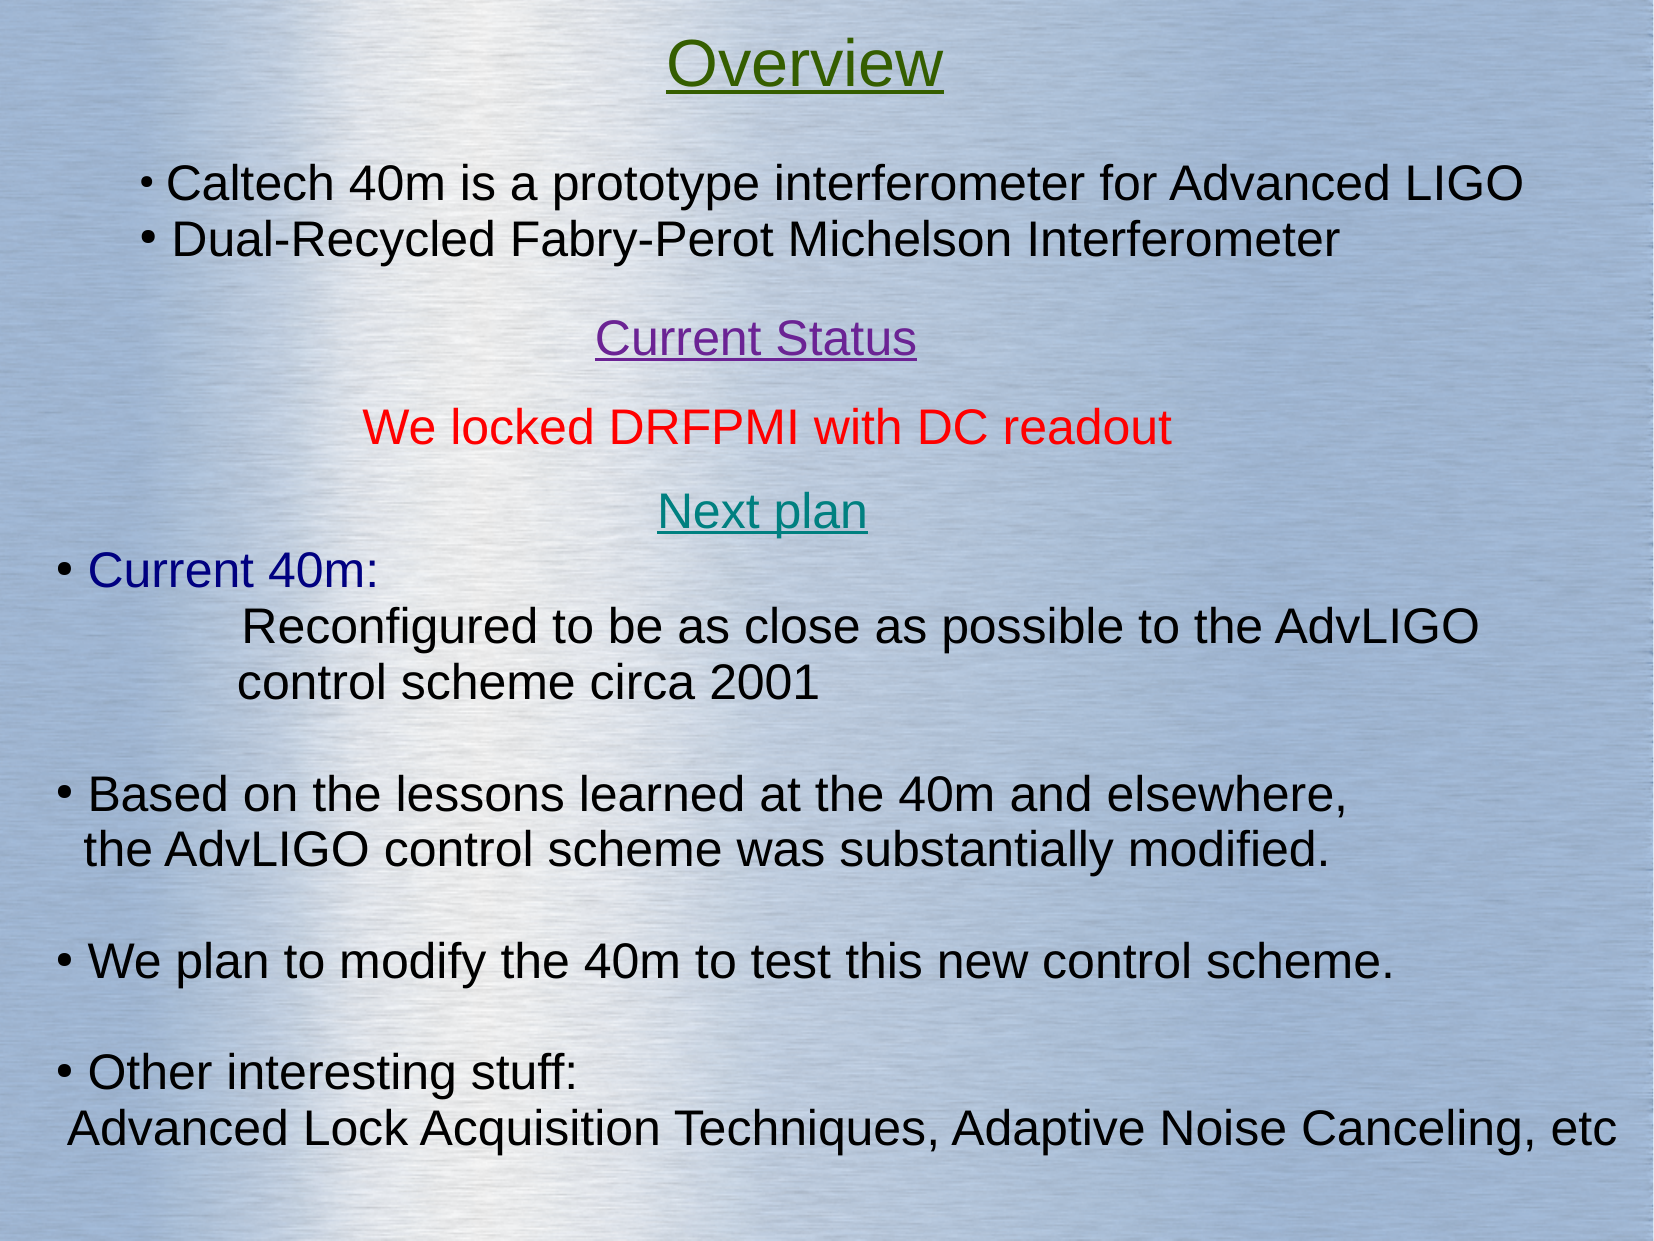

Overview
 Caltech 40m is a prototype interferometer for Advanced LIGO
 Dual-Recycled Fabry-Perot Michelson Interferometer
Current Status
We locked DRFPMI with DC readout
Next plan
 Current 40m:
 Reconfigured to be as close as possible to the AdvLIGO
 control scheme circa 2001
 Based on the lessons learned at the 40m and elsewhere,
 the AdvLIGO control scheme was substantially modified.
 We plan to modify the 40m to test this new control scheme.
 Other interesting stuff:
 Advanced Lock Acquisition Techniques, Adaptive Noise Canceling, etc